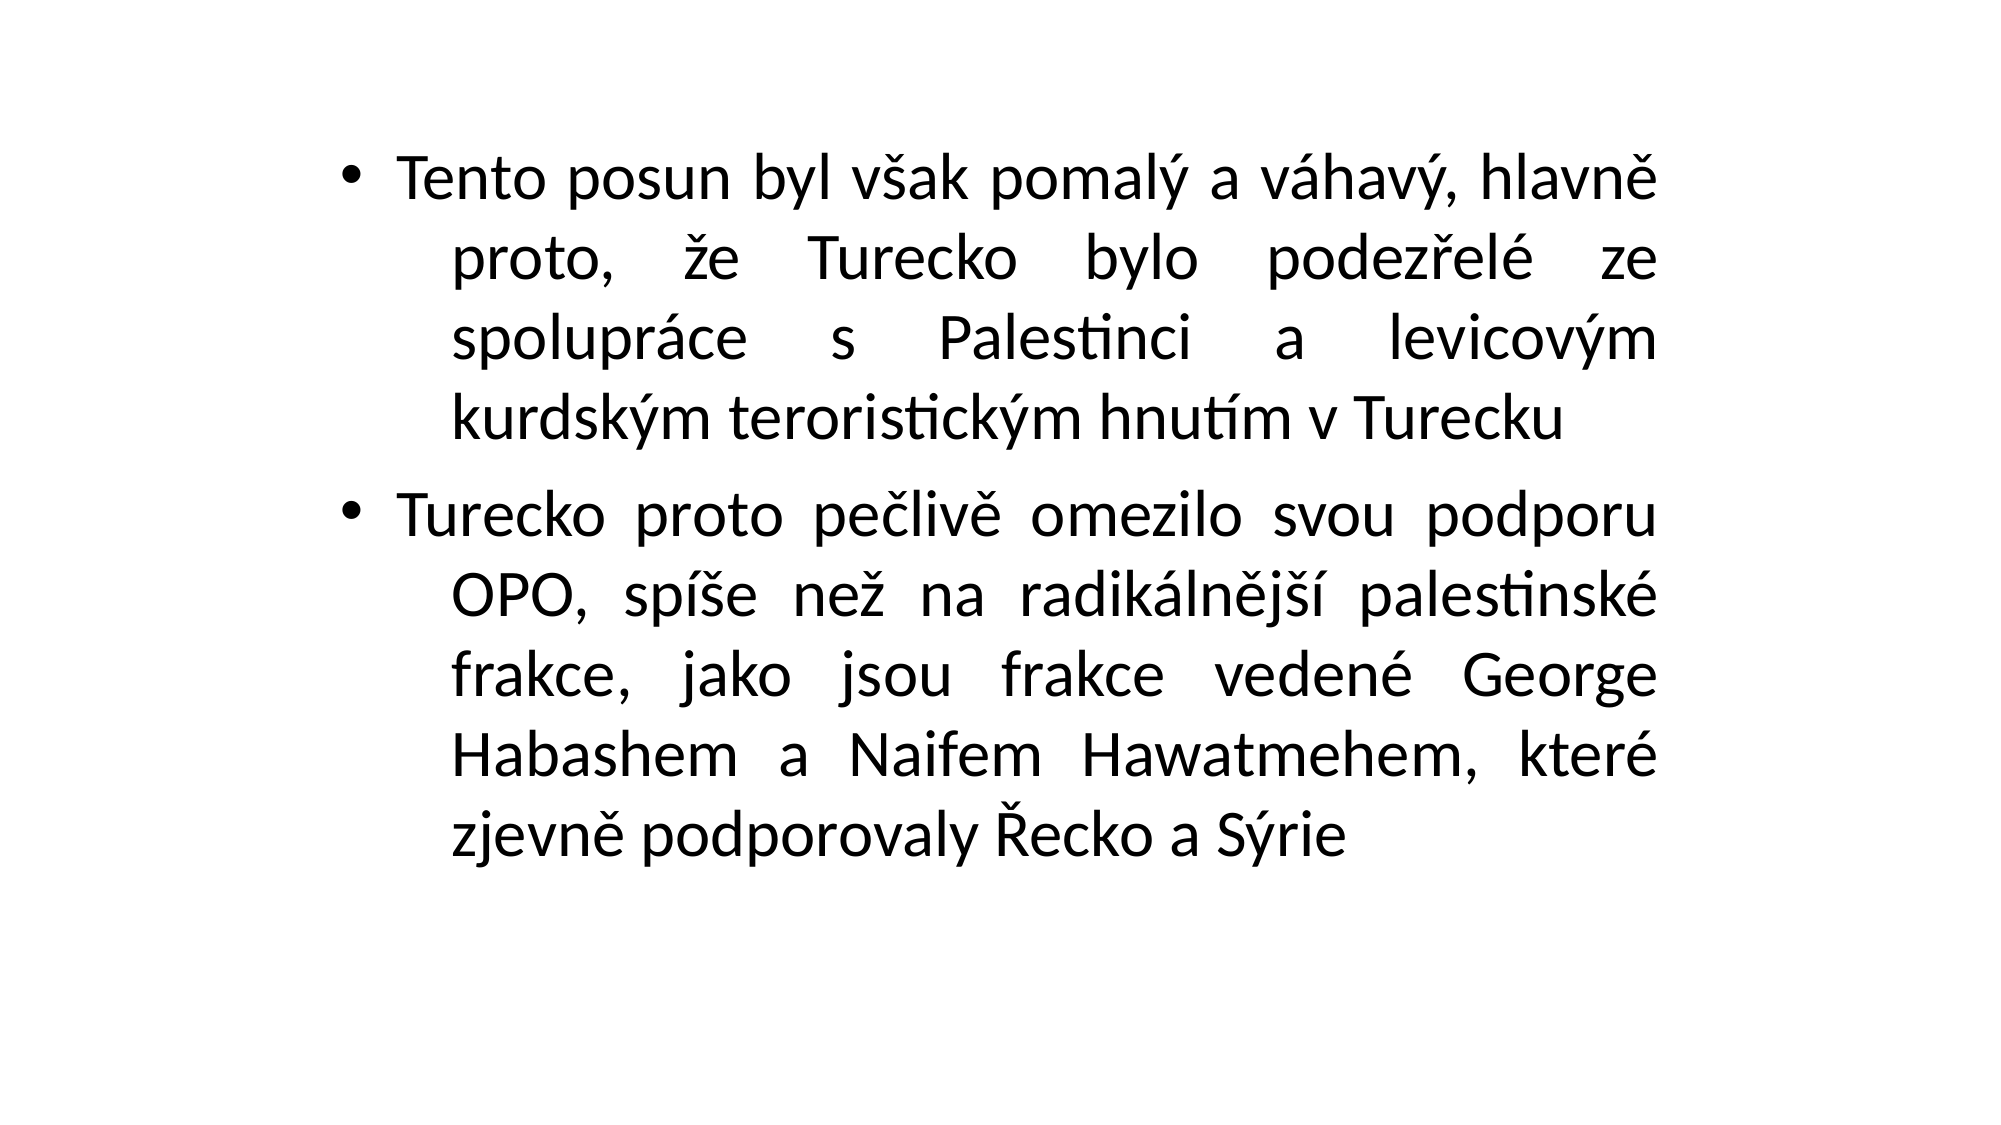

Tento posun byl však pomalý a váhavý, hlavně proto, že Turecko bylo podezřelé ze spolupráce s Palestinci a levicovým kurdským teroristickým hnutím v Turecku
Turecko proto pečlivě omezilo svou podporu OPO, spíše než na radikálnější palestinské frakce, jako jsou frakce vedené George Habashem a Naifem Hawatmehem, které zjevně podporovaly Řecko a Sýrie